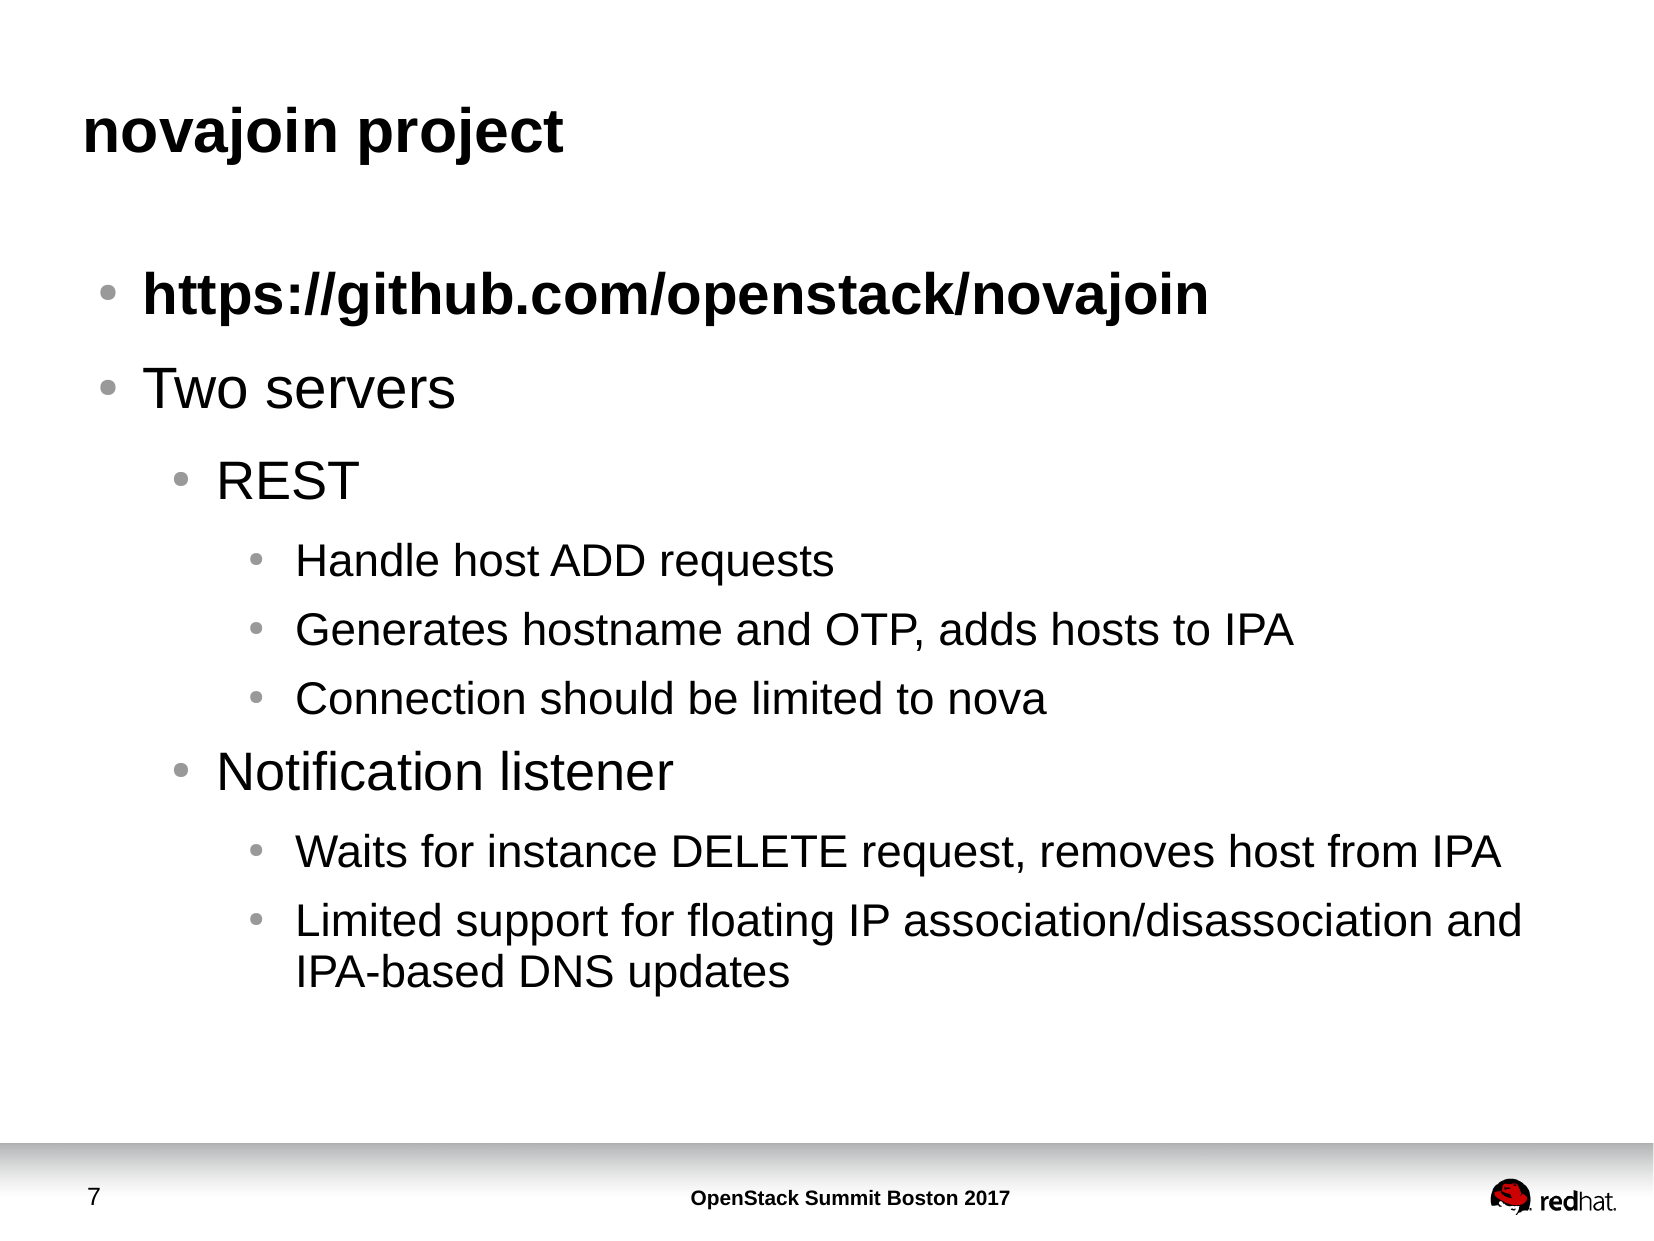

# novajoin project
https://github.com/openstack/novajoin
Two servers
REST
Handle host ADD requests
Generates hostname and OTP, adds hosts to IPA
Connection should be limited to nova
Notification listener
Waits for instance DELETE request, removes host from IPA
Limited support for floating IP association/disassociation and IPA-based DNS updates